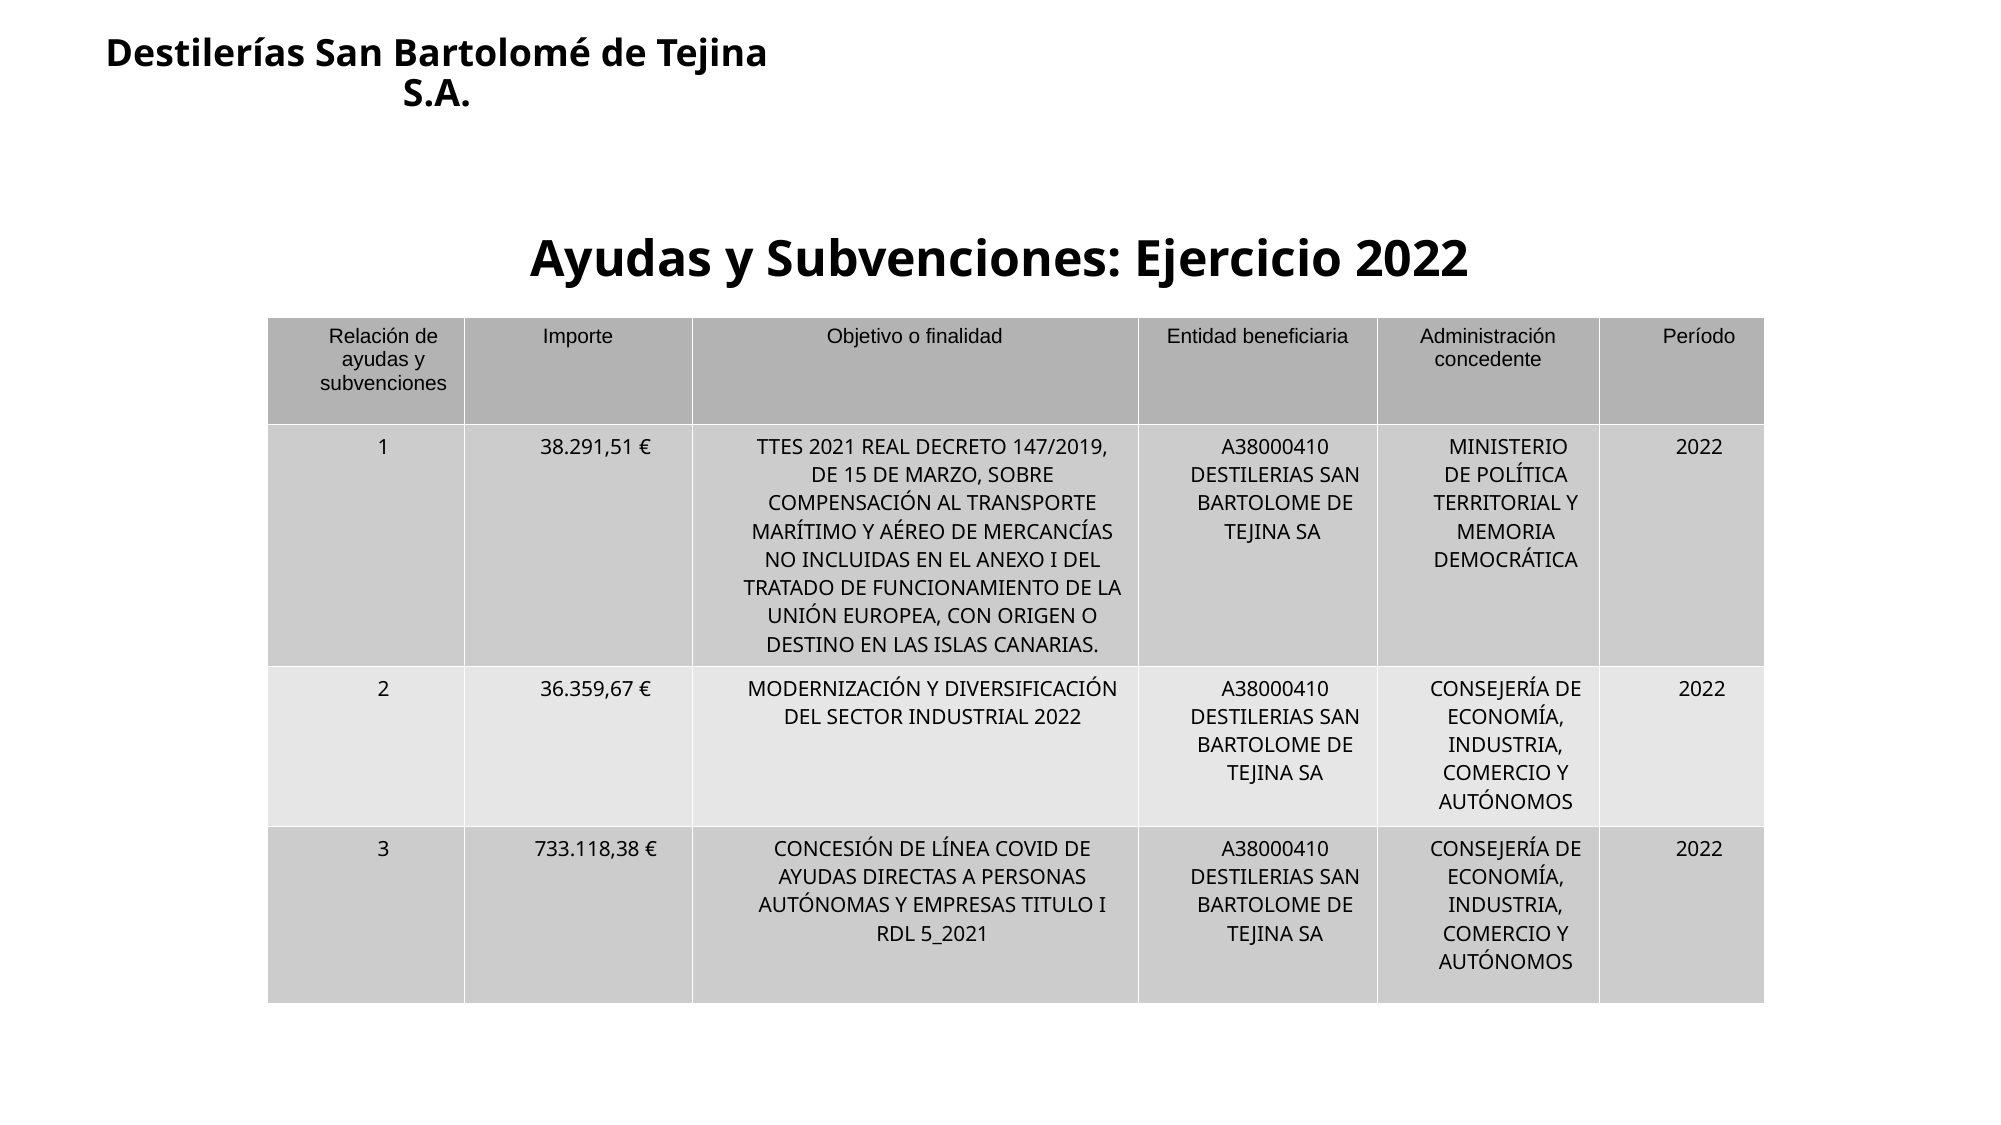

# Destilerías San Bartolomé de Tejina S.A.
Ayudas y Subvenciones: Ejercicio 2022
| Relación de ayudas y subvenciones | Importe | Objetivo o finalidad | Entidad beneficiaria | Administración concedente | Período |
| --- | --- | --- | --- | --- | --- |
| 1 | 38.291,51 € | TTES 2021 REAL DECRETO 147/2019, DE 15 DE MARZO, SOBRE COMPENSACIÓN AL TRANSPORTE MARÍTIMO Y AÉREO DE MERCANCÍAS NO INCLUIDAS EN EL ANEXO I DEL TRATADO DE FUNCIONAMIENTO DE LA UNIÓN EUROPEA, CON ORIGEN O DESTINO EN LAS ISLAS CANARIAS. | A38000410 DESTILERIAS SAN BARTOLOME DE TEJINA SA | MINISTERIO DE POLÍTICA TERRITORIAL Y MEMORIA DEMOCRÁTICA | 2022 |
| 2 | 36.359,67 € | MODERNIZACIÓN Y DIVERSIFICACIÓN DEL SECTOR INDUSTRIAL 2022 | A38000410 DESTILERIAS SAN BARTOLOME DE TEJINA SA | CONSEJERÍA DE ECONOMÍA, INDUSTRIA, COMERCIO Y AUTÓNOMOS | 2022 |
| 3 | 733.118,38 € | CONCESIÓN DE LÍNEA COVID DE AYUDAS DIRECTAS A PERSONAS AUTÓNOMAS Y EMPRESAS TITULO I RDL 5\_2021 | A38000410 DESTILERIAS SAN BARTOLOME DE TEJINA SA | CONSEJERÍA DE ECONOMÍA, INDUSTRIA, COMERCIO Y AUTÓNOMOS | 2022 |